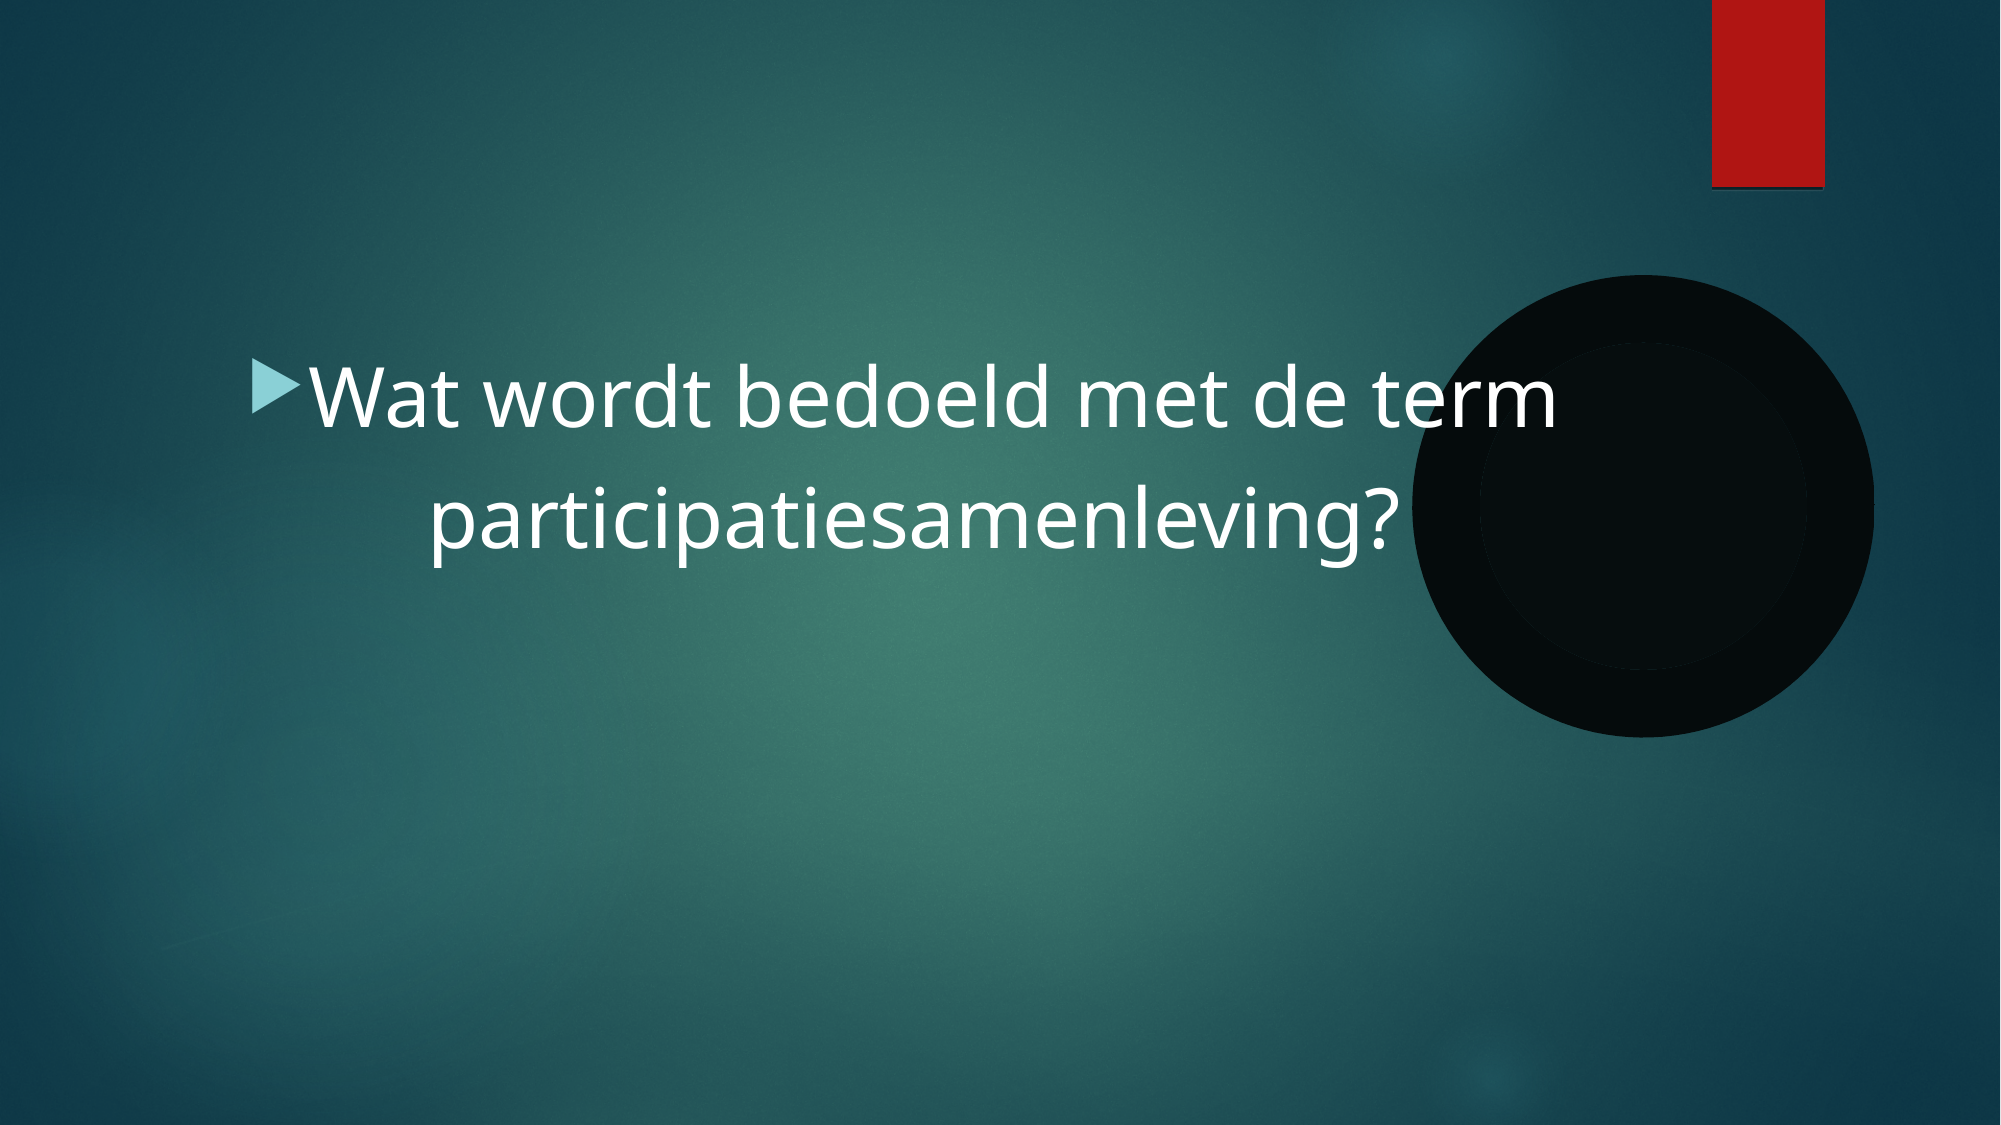

#
Wat wordt bedoeld met de term
participatiesamenleving?